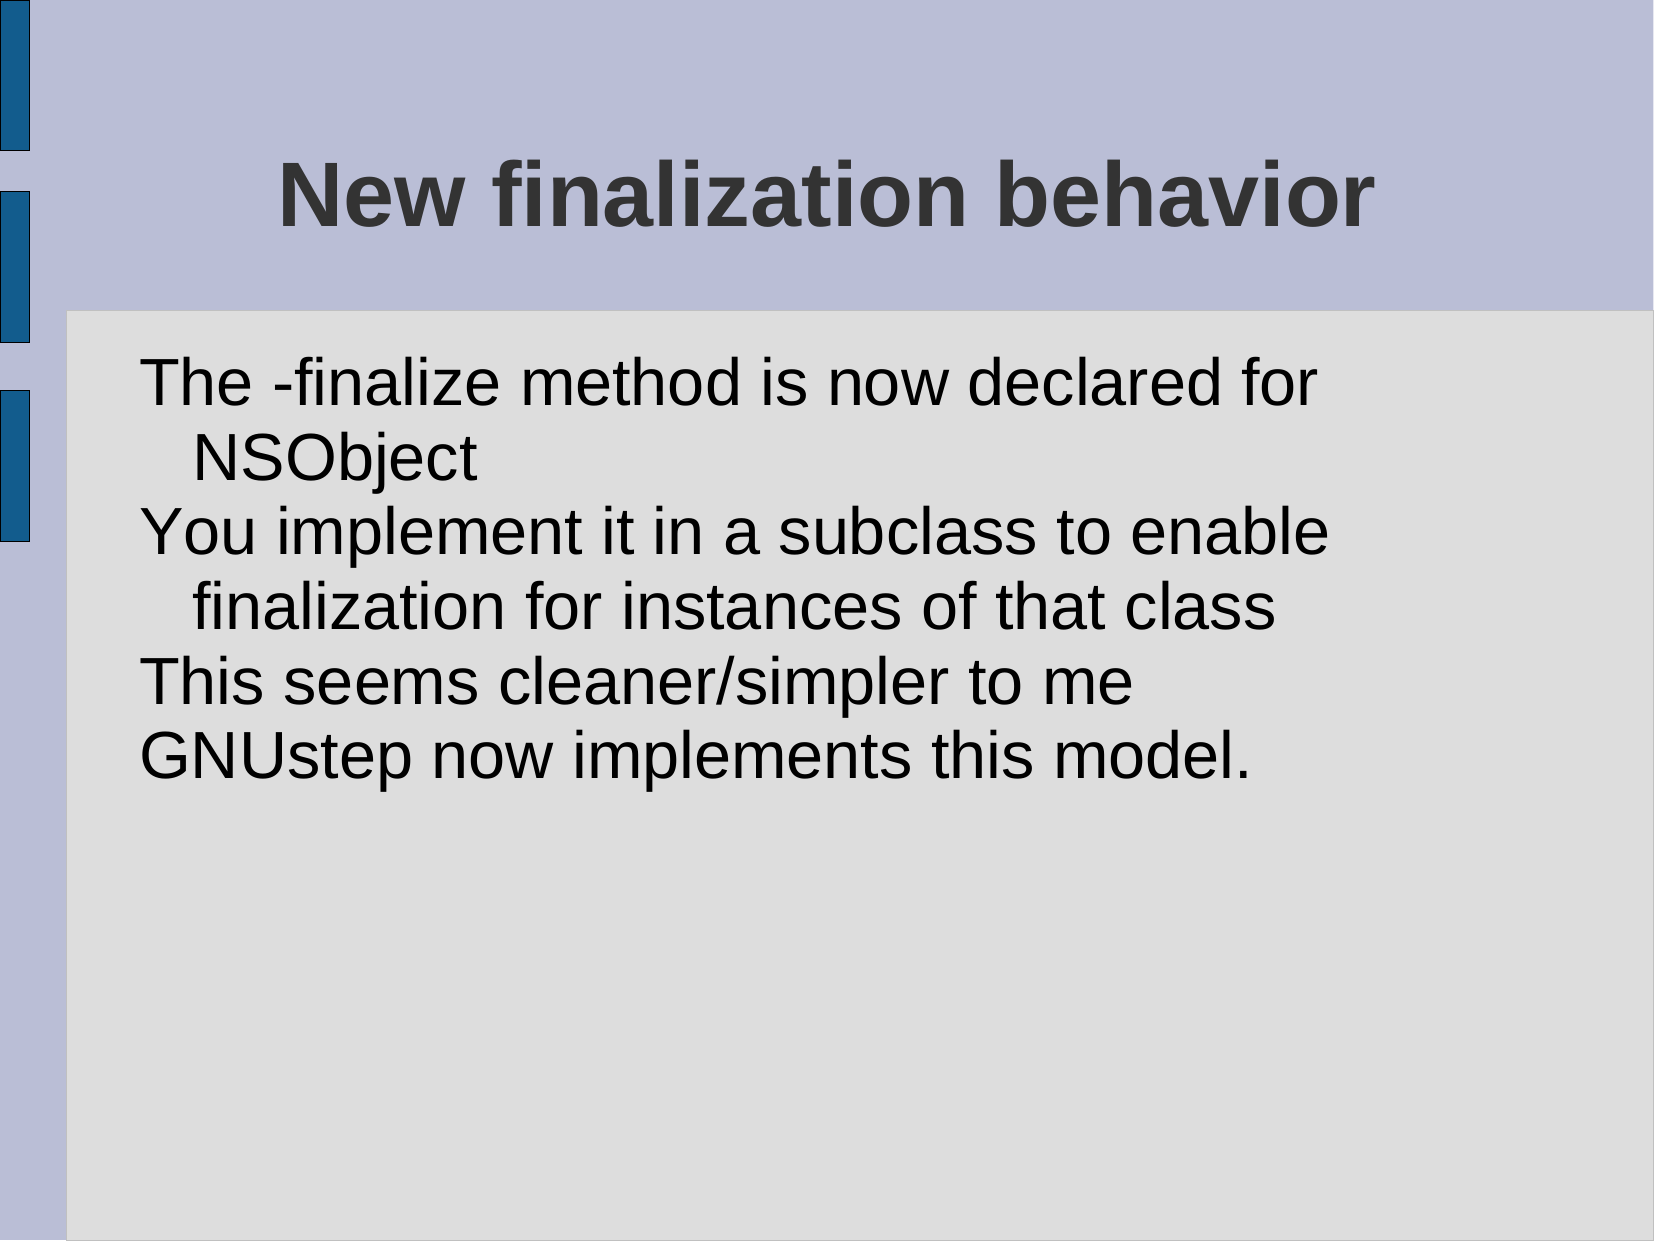

# New finalization behavior
The -finalize method is now declared for NSObject
You implement it in a subclass to enable finalization for instances of that class
This seems cleaner/simpler to me
GNUstep now implements this model.